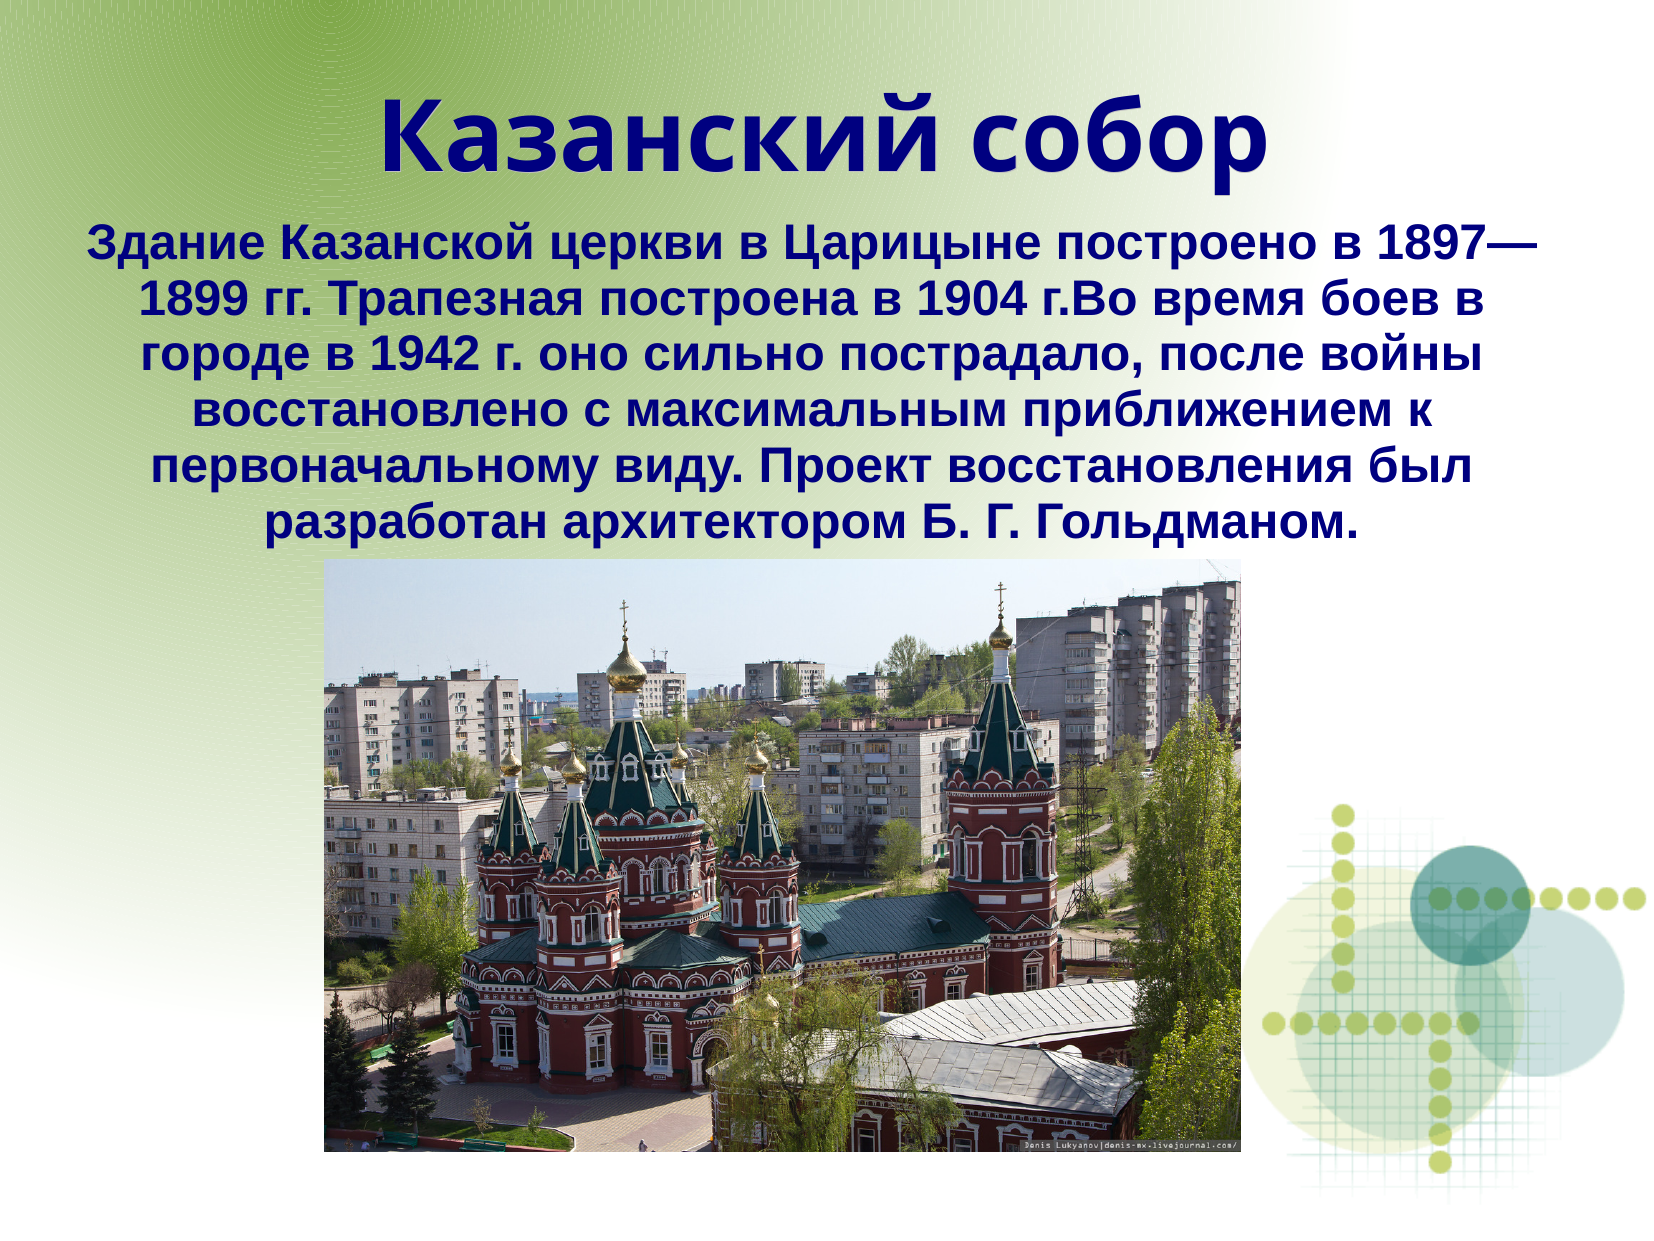

# Казанский собор
Здание Казанской церкви в Царицыне построено в 1897—1899 гг. Трапезная построена в 1904 г.Во время боев в городе в 1942 г. оно сильно пострадало, после войны восстановлено с максимальным приближением к первоначальному виду. Проект восстановления был разработан архитектором Б. Г. Гольдманом.